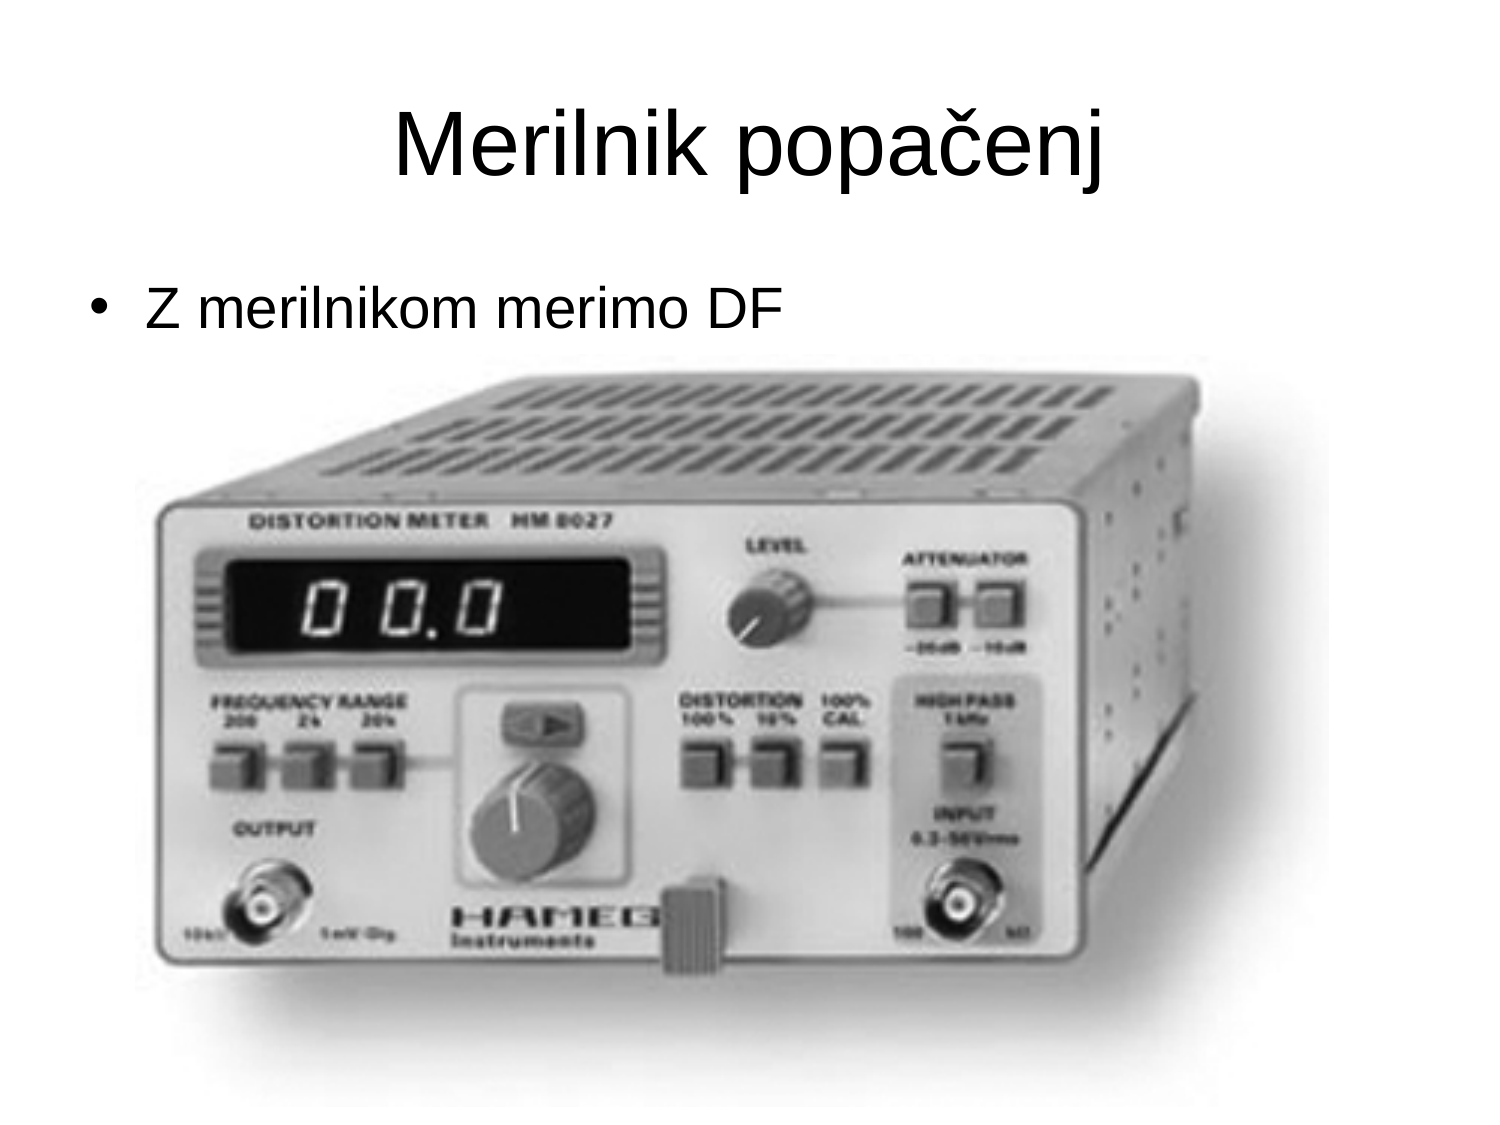

# Merilnik popačenj
Z merilnikom merimo DF